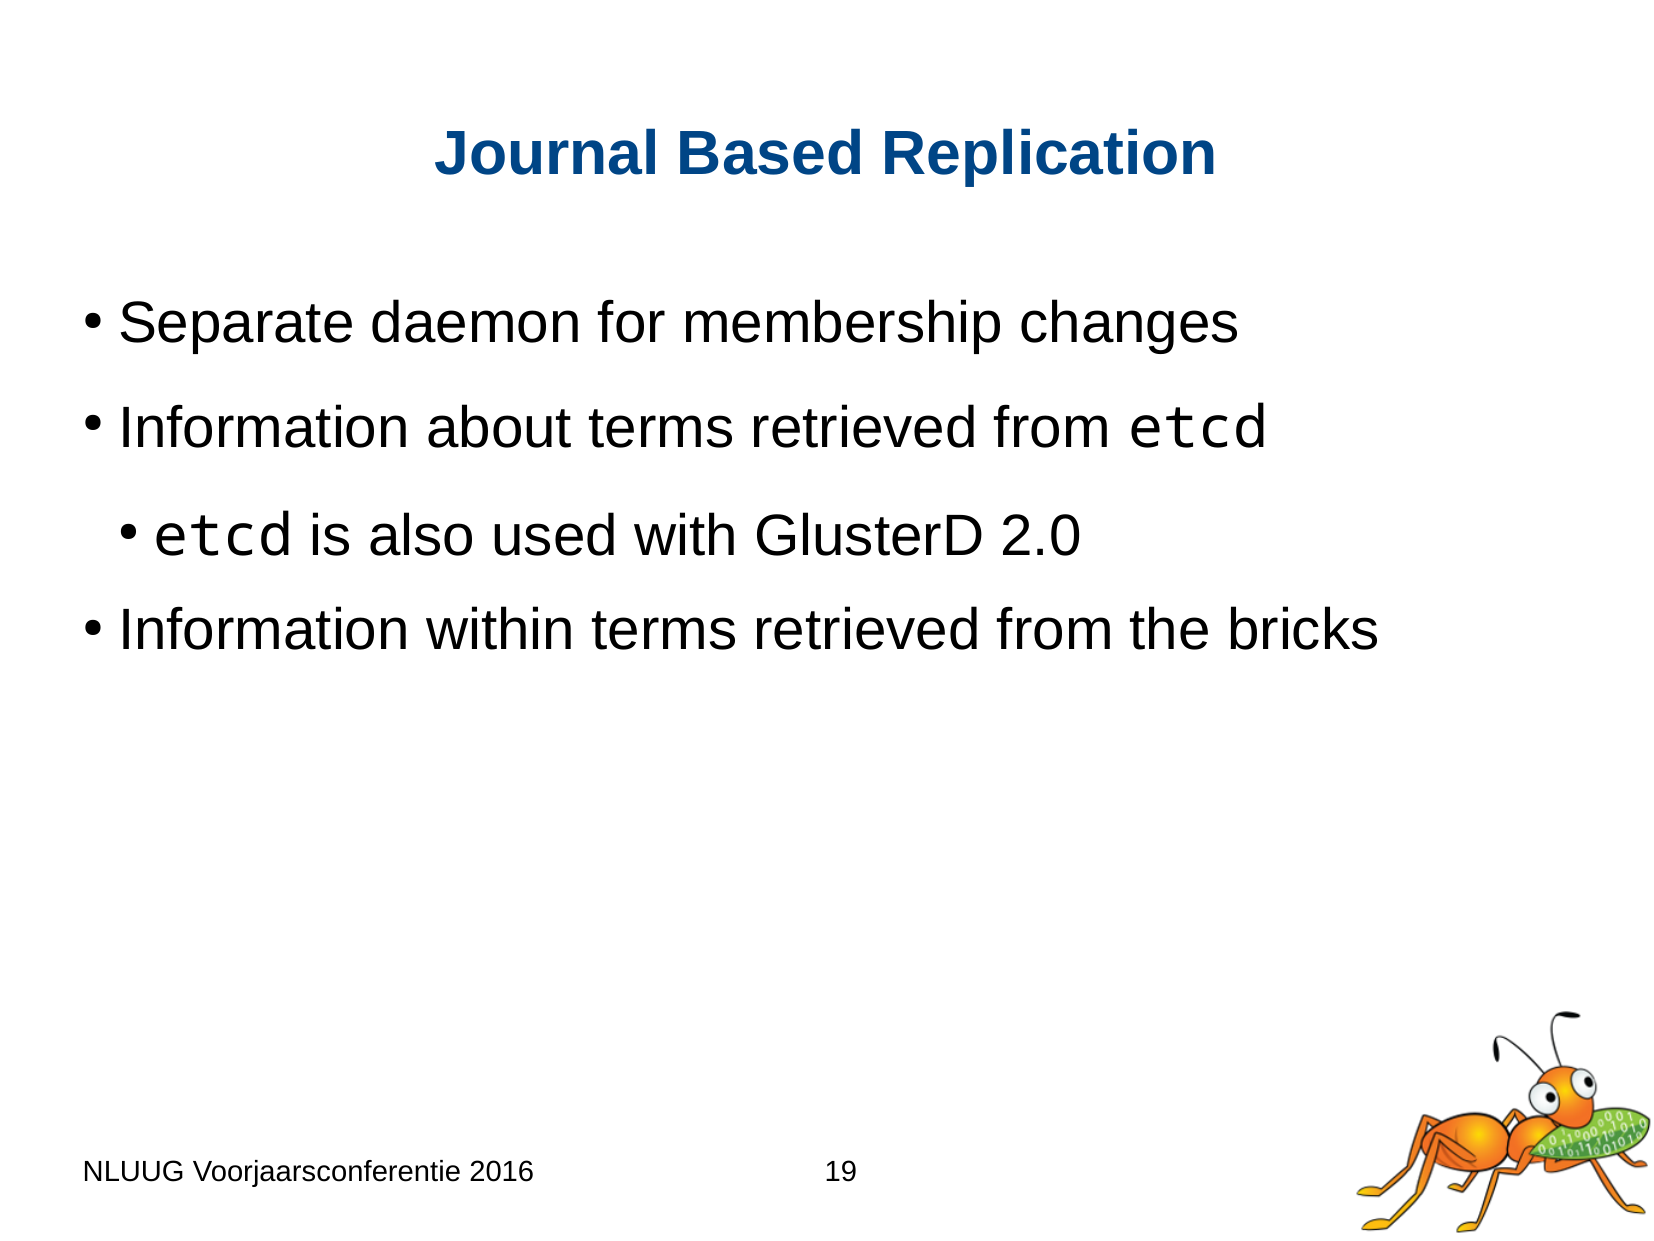

# Journal Based Replication
Separate daemon for membership changes
Information about terms retrieved from etcd
etcd is also used with GlusterD 2.0
Information within terms retrieved from the bricks
FOSDEM, 31 January 2015
19